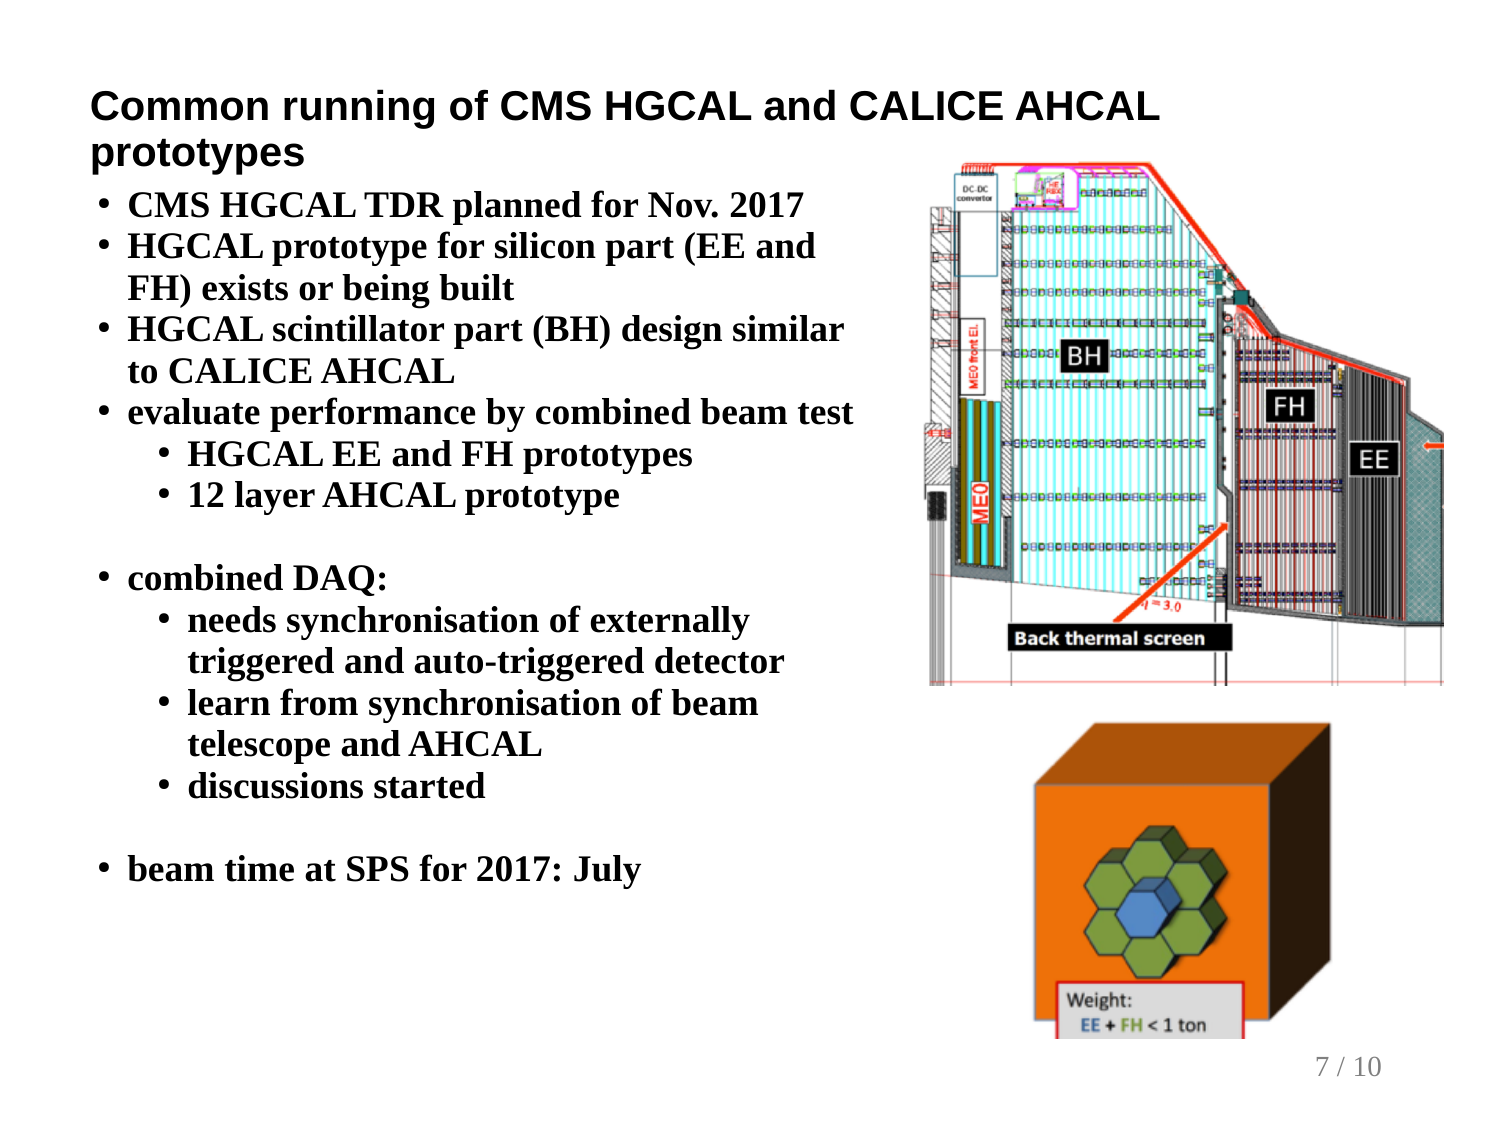

Common running of CMS HGCAL and CALICE AHCAL prototypes
CMS HGCAL TDR planned for Nov. 2017
HGCAL prototype for silicon part (EE and FH) exists or being built
HGCAL scintillator part (BH) design similar to CALICE AHCAL
evaluate performance by combined beam test
HGCAL EE and FH prototypes
12 layer AHCAL prototype
combined DAQ:
needs synchronisation of externally triggered and auto-triggered detector
learn from synchronisation of beam telescope and AHCAL
discussions started
beam time at SPS for 2017: July
7